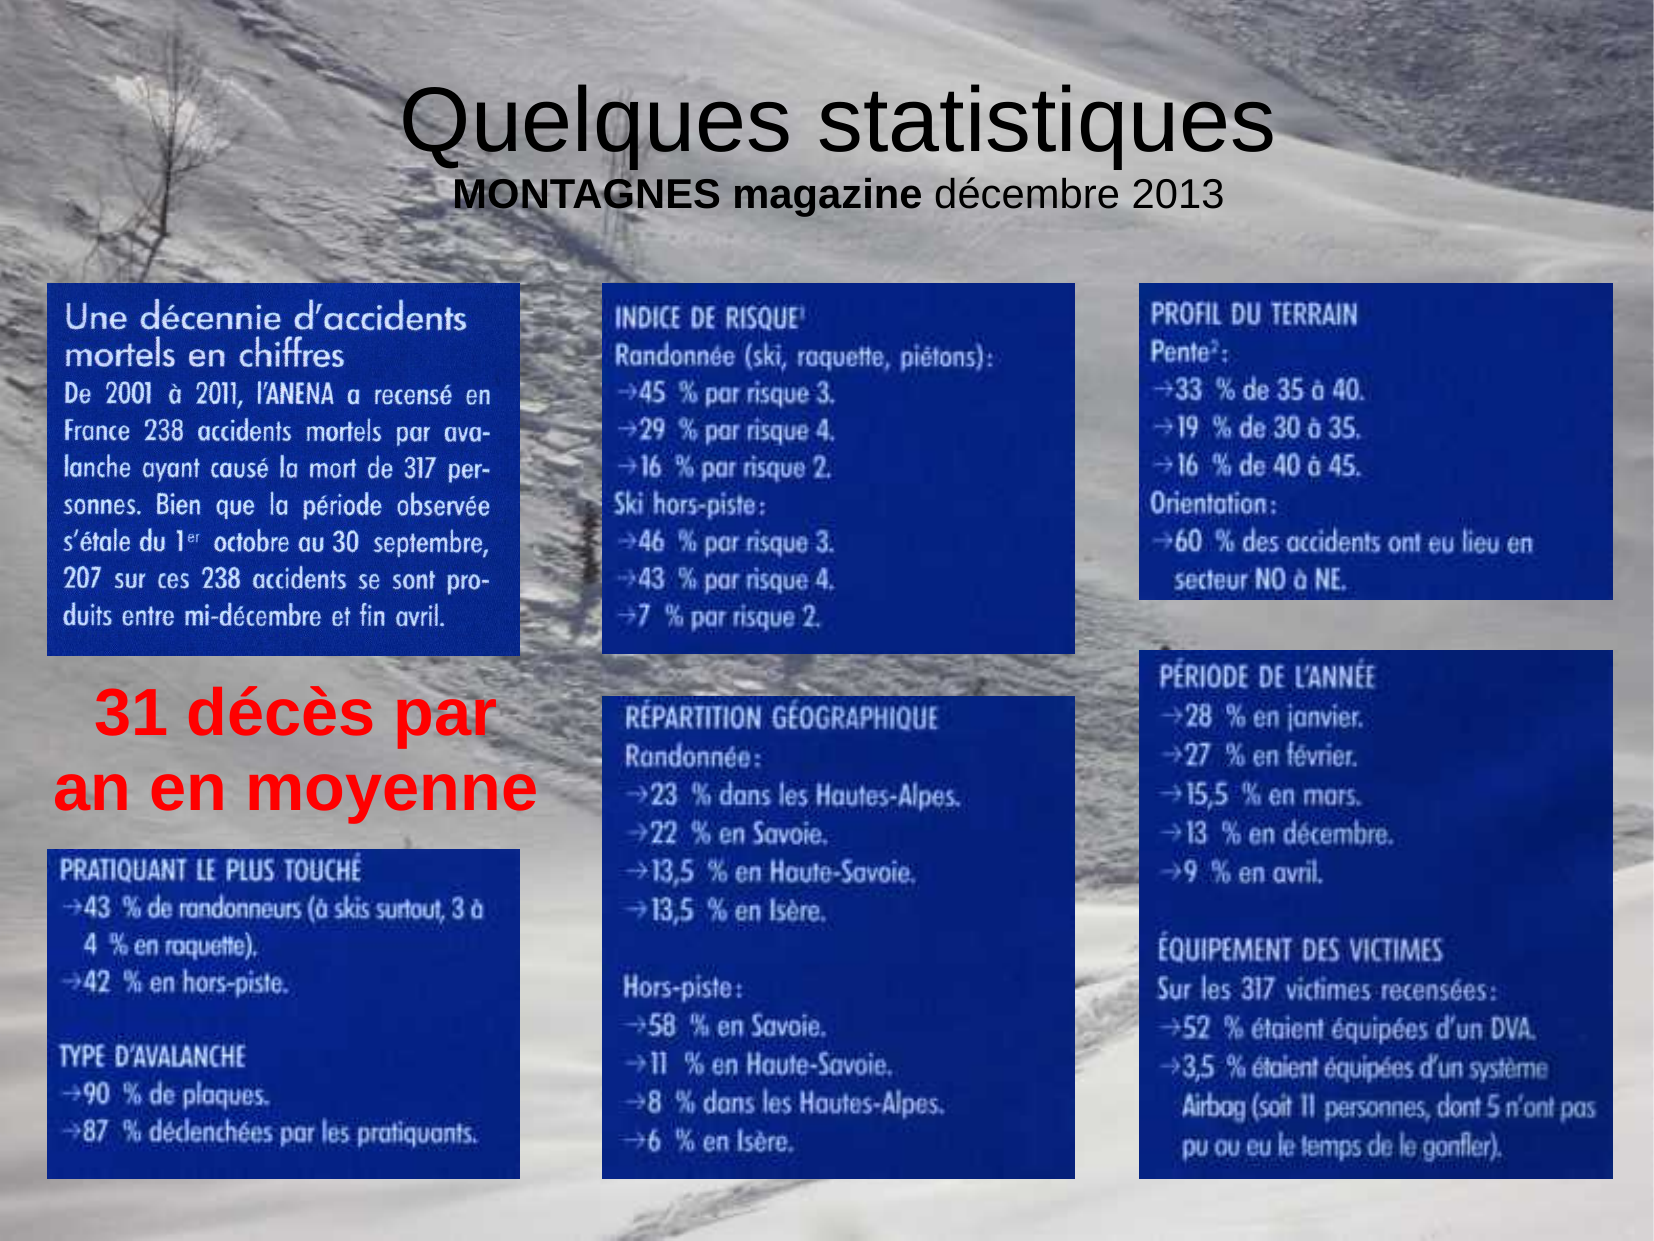

# Quelques statistiques MONTAGNES magazine décembre 2013
31 décès par
an en moyenne